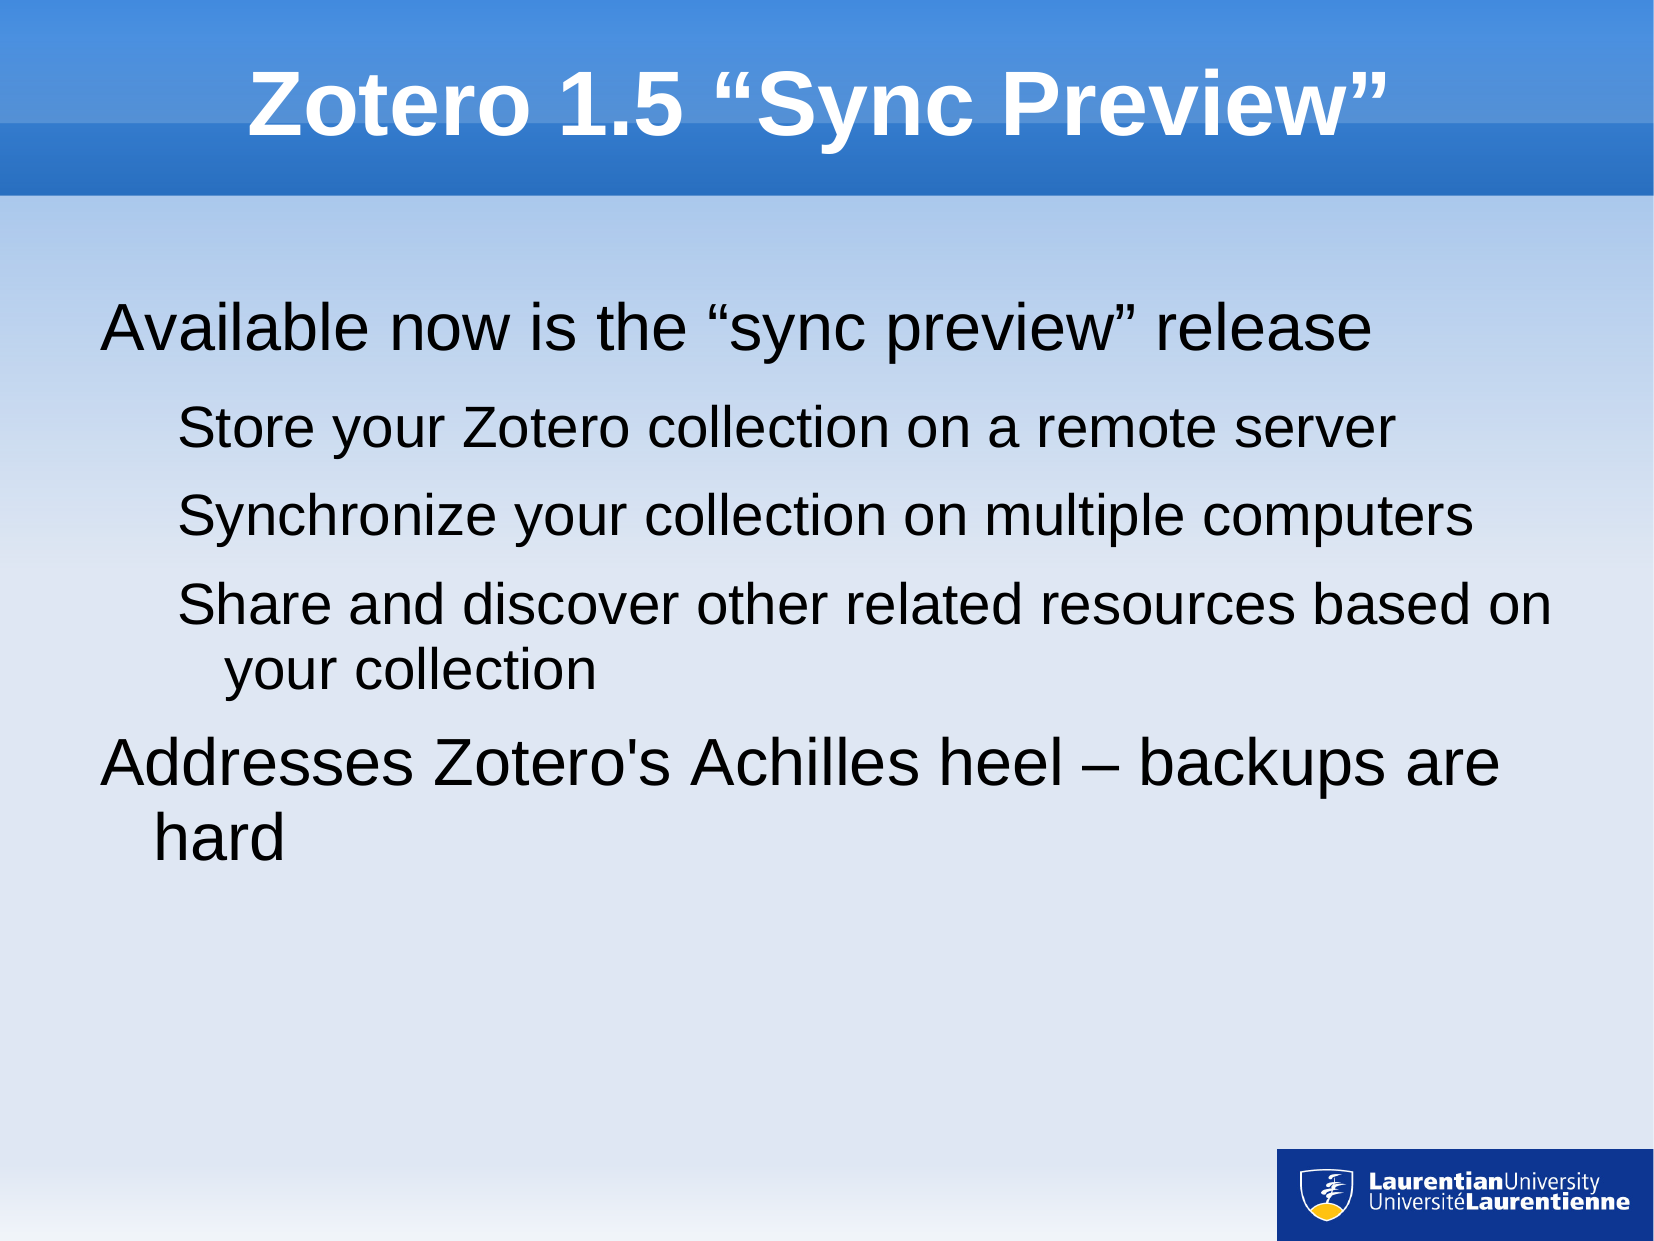

# Zotero 1.5 “Sync Preview”
Available now is the “sync preview” release
Store your Zotero collection on a remote server
Synchronize your collection on multiple computers
Share and discover other related resources based on your collection
Addresses Zotero's Achilles heel – backups are hard